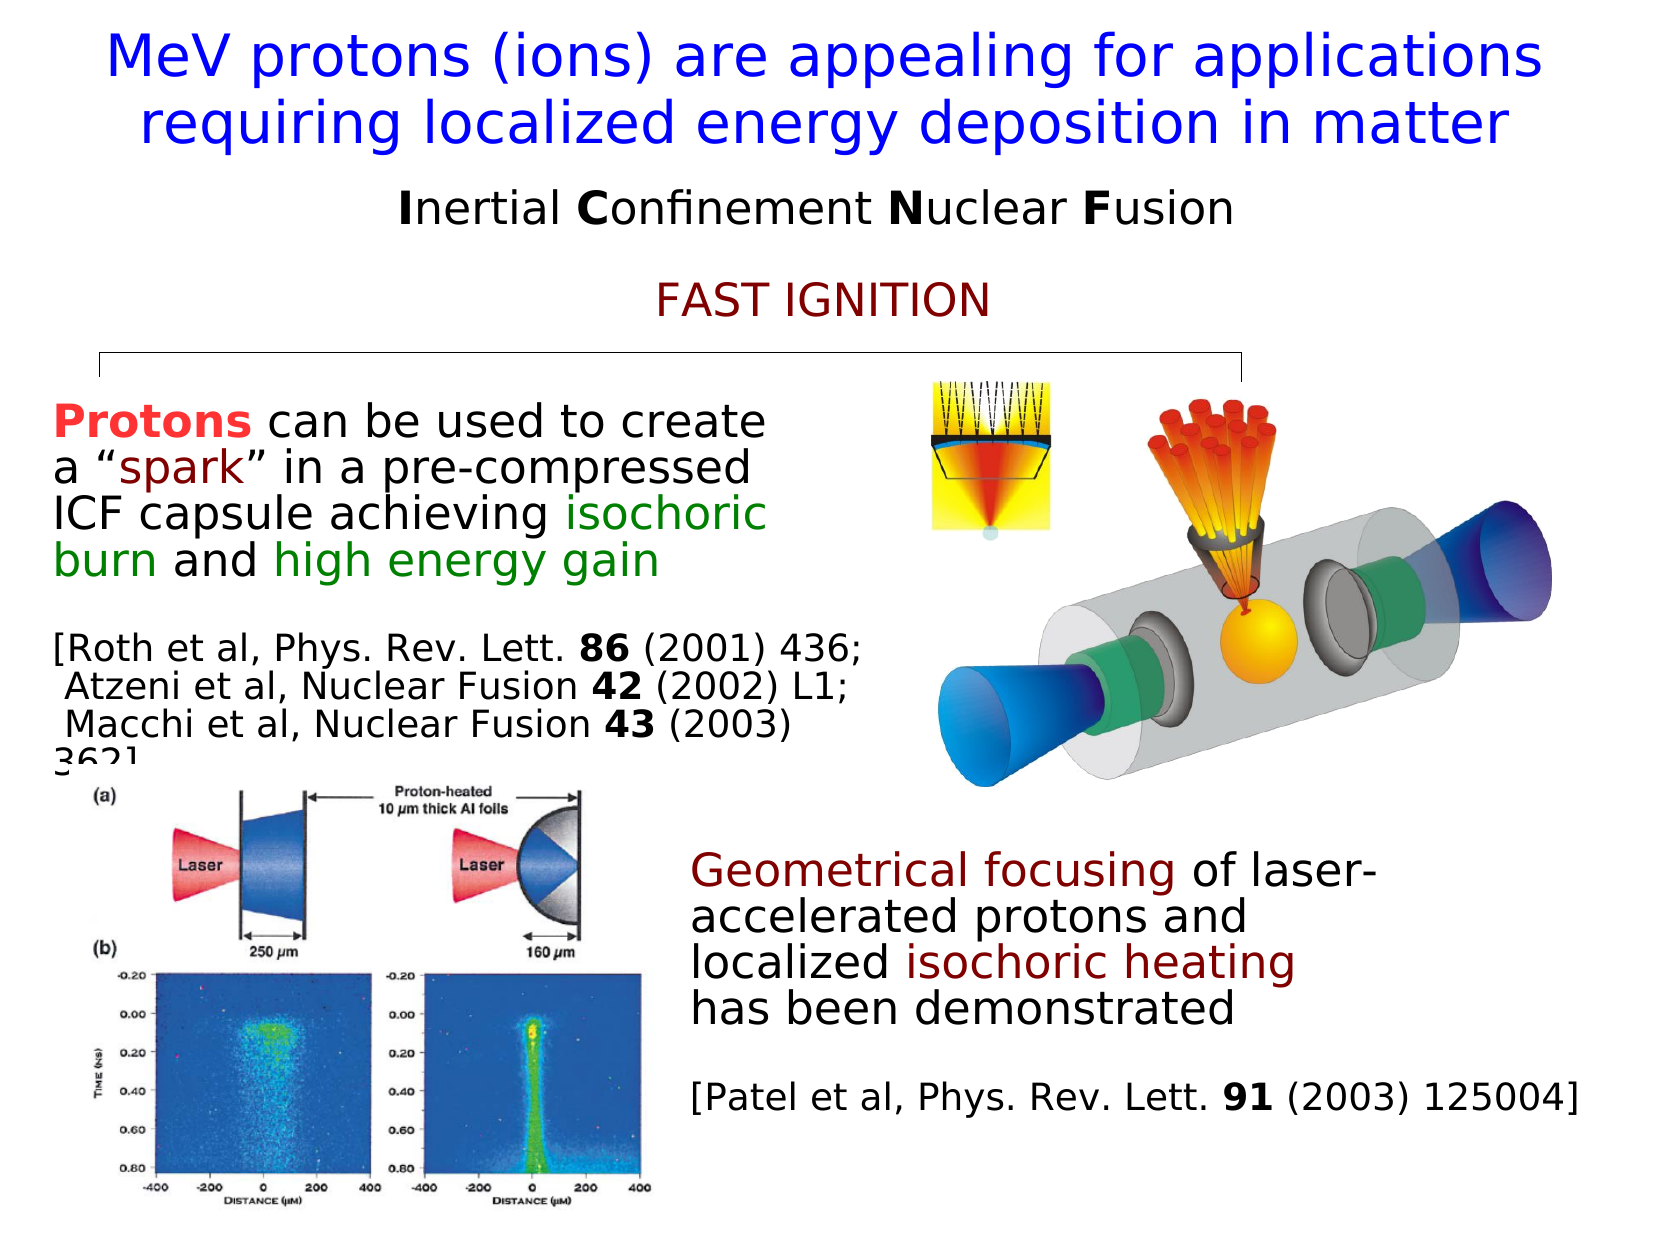

MeV protons (ions) are appealing for applications
requiring localized energy deposition in matter
Inertial Confinement Nuclear Fusion
FAST IGNITION
Protons can be used to create
a “spark” in a pre-compressed
ICF capsule achieving isochoric
burn and high energy gain
[Roth et al, Phys. Rev. Lett. 86 (2001) 436;
 Atzeni et al, Nuclear Fusion 42 (2002) L1;
 Macchi et al, Nuclear Fusion 43 (2003) 362]
Geometrical focusing of laser-accelerated protons and
localized isochoric heating
has been demonstrated
[Patel et al, Phys. Rev. Lett. 91 (2003) 125004]